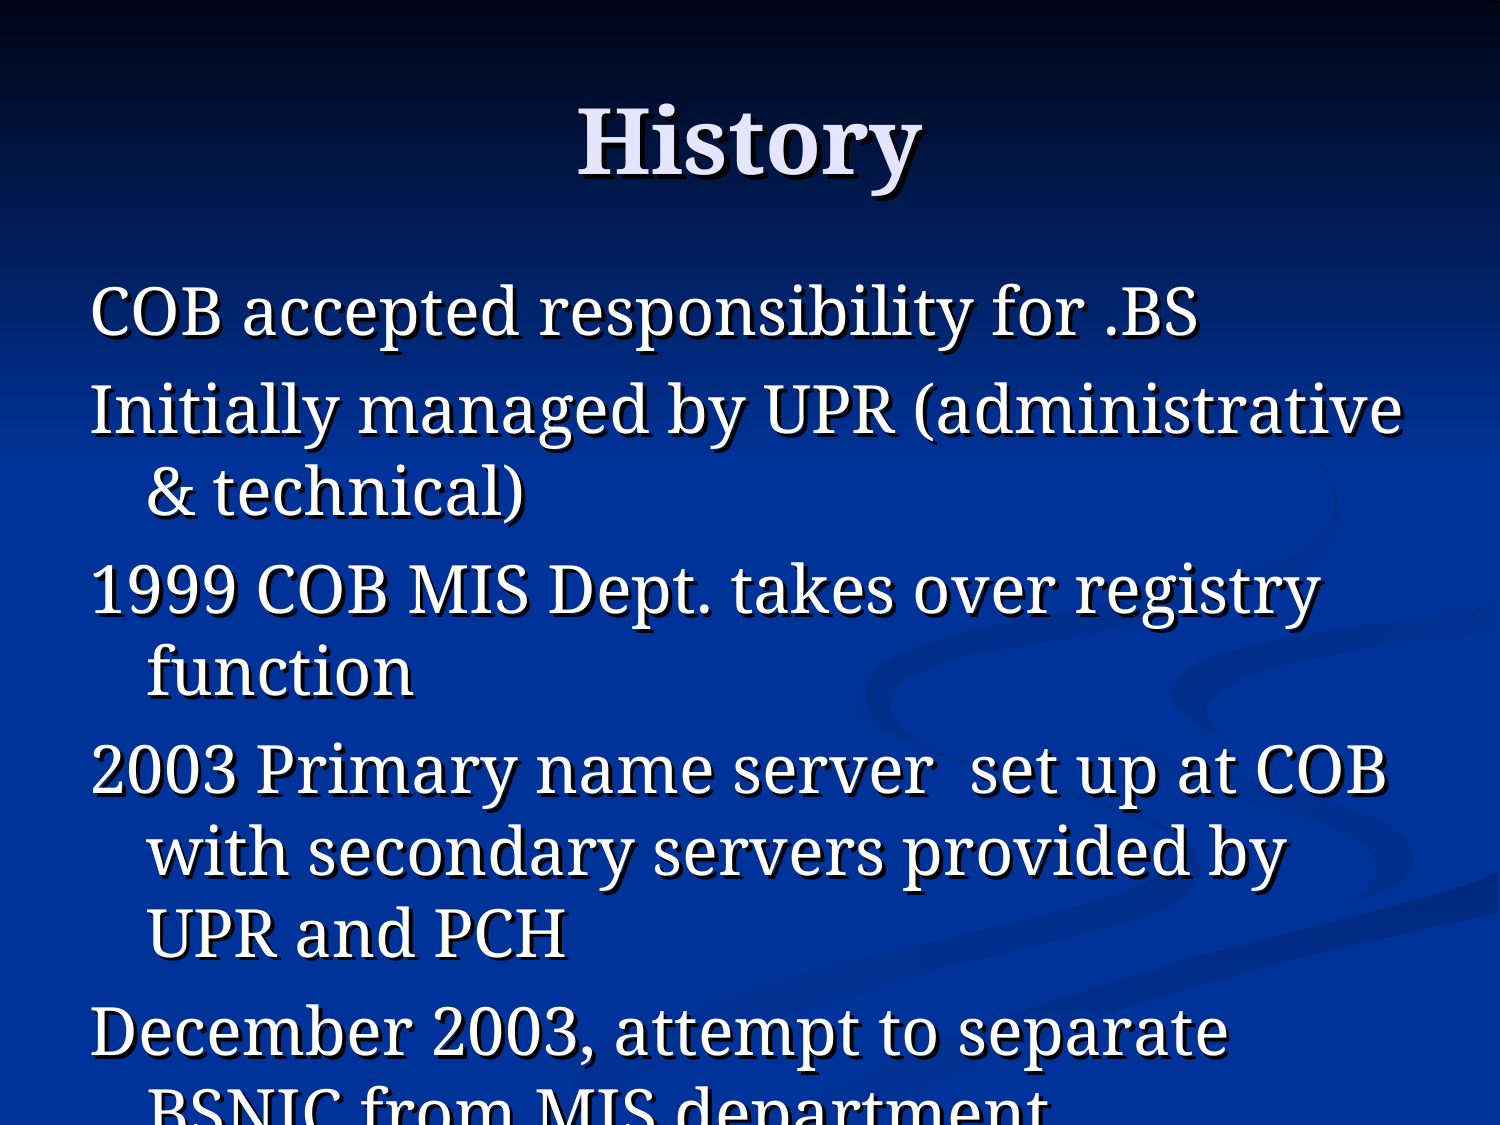

# History
COB accepted responsibility for .BS
Initially managed by UPR (administrative & technical)
1999 COB MIS Dept. takes over registry function
2003 Primary name server set up at COB with secondary servers provided by UPR and PCH
December 2003, attempt to separate BSNIC from MIS department